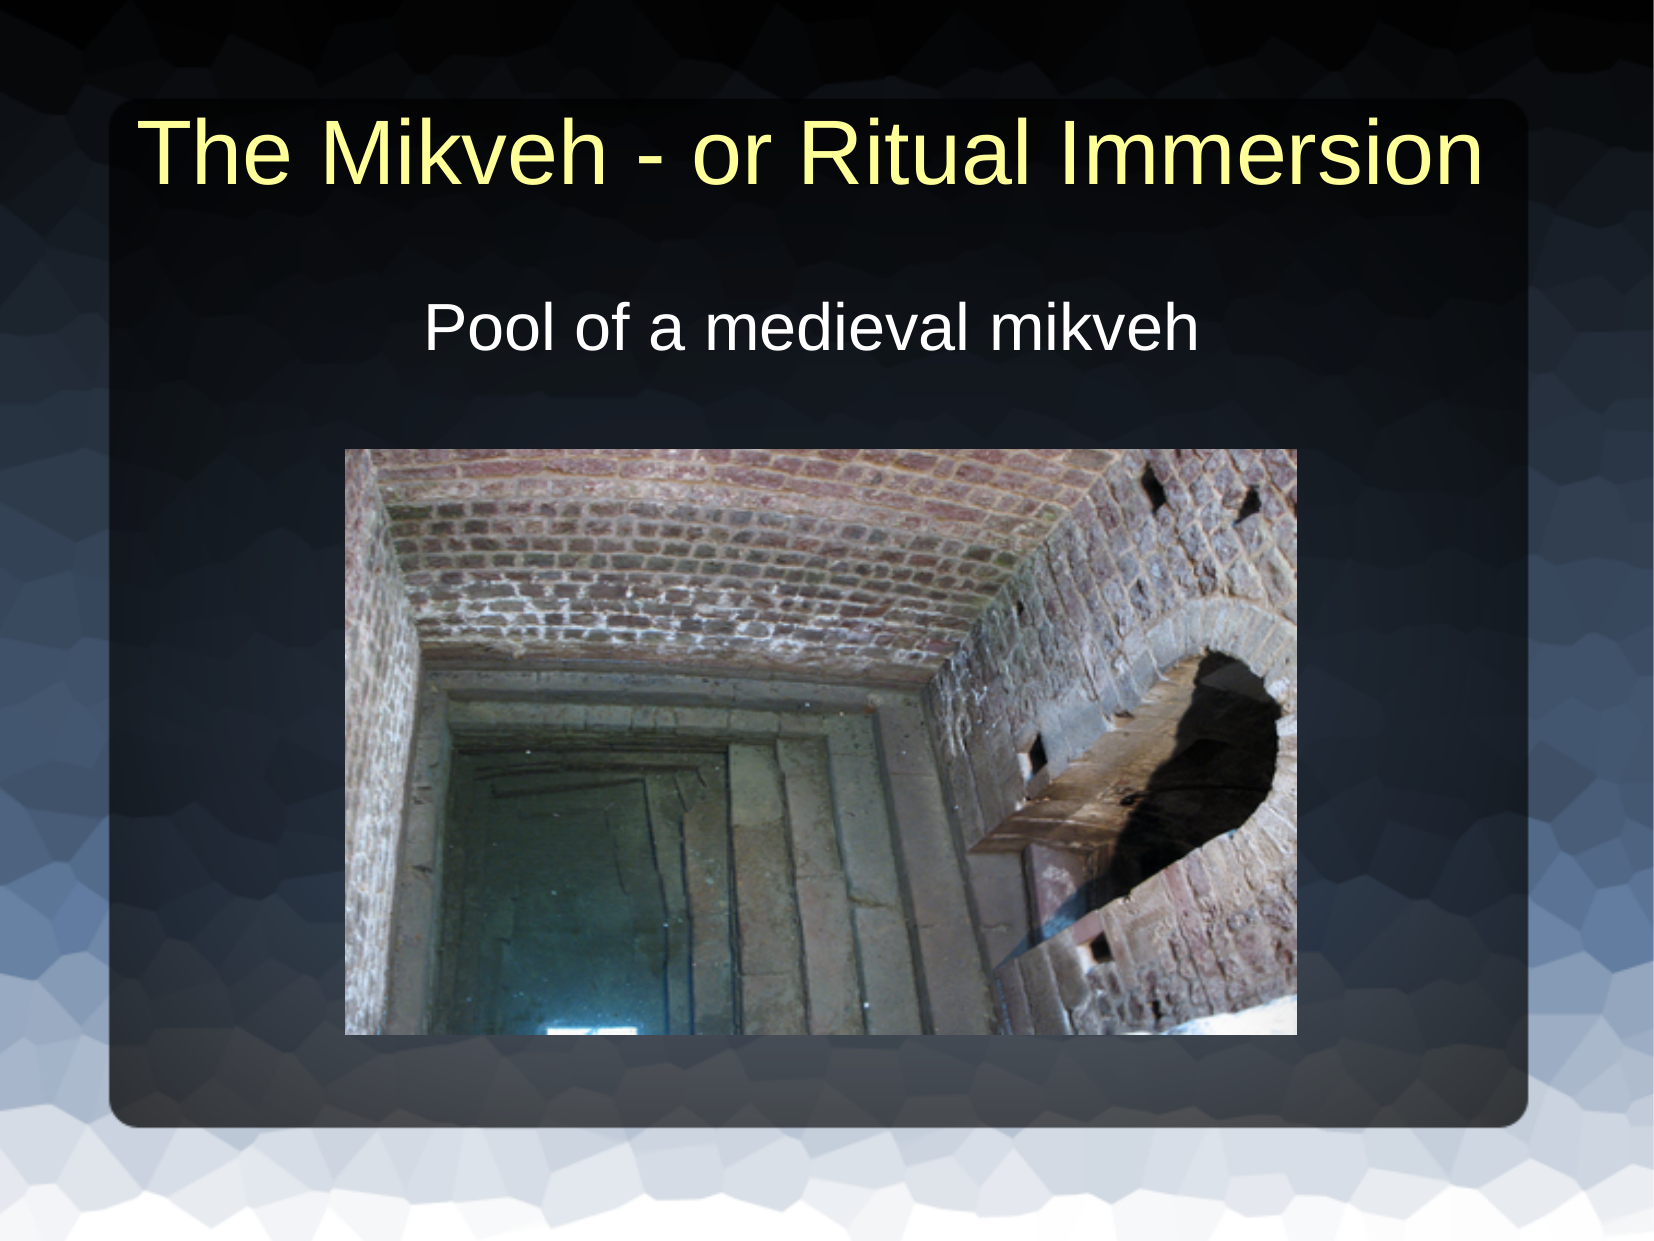

# The Mikveh - or Ritual Immersion
Pool of a medieval mikveh